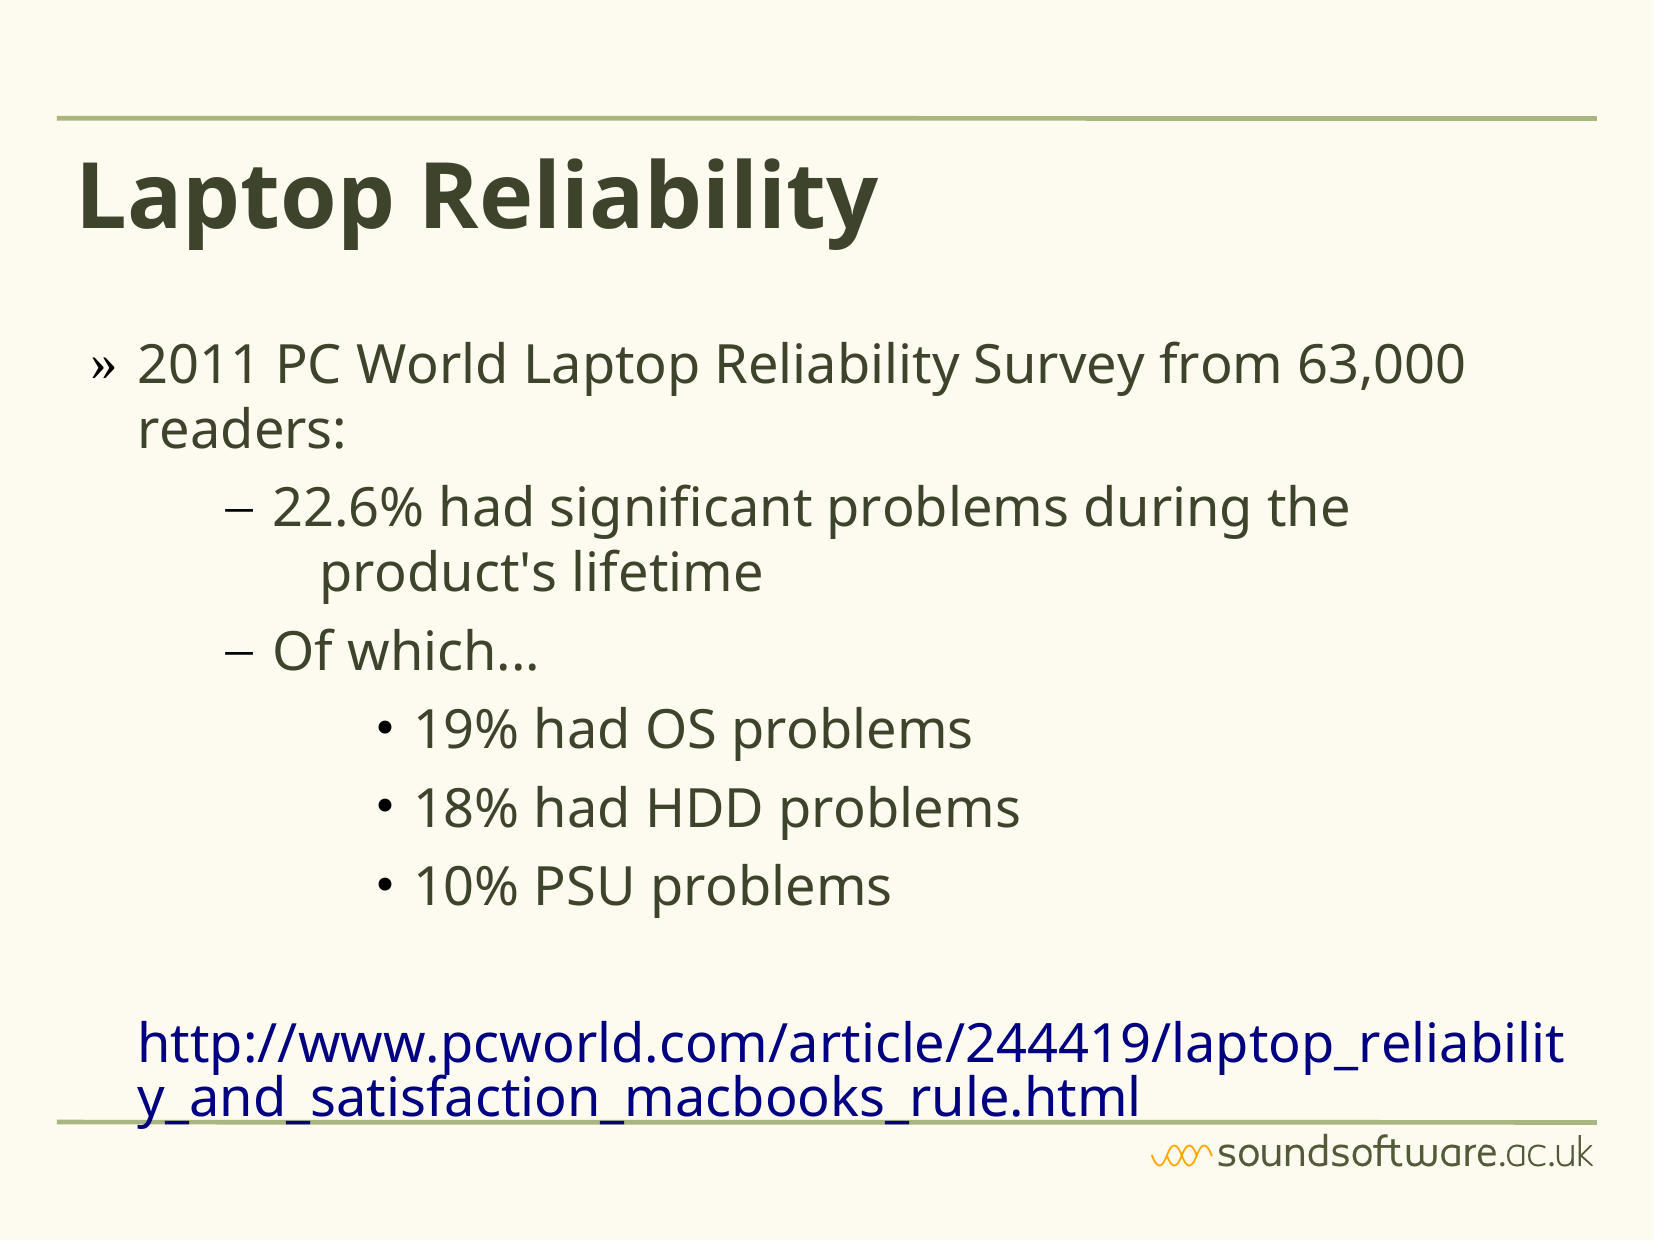

# Laptop Reliability
2011 PC World Laptop Reliability Survey from 63,000 readers:
22.6% had significant problems during the product's lifetime
Of which...
19% had OS problems
18% had HDD problems
10% PSU problems
http://www.pcworld.com/article/244419/laptop_reliability_and_satisfaction_macbooks_rule.html